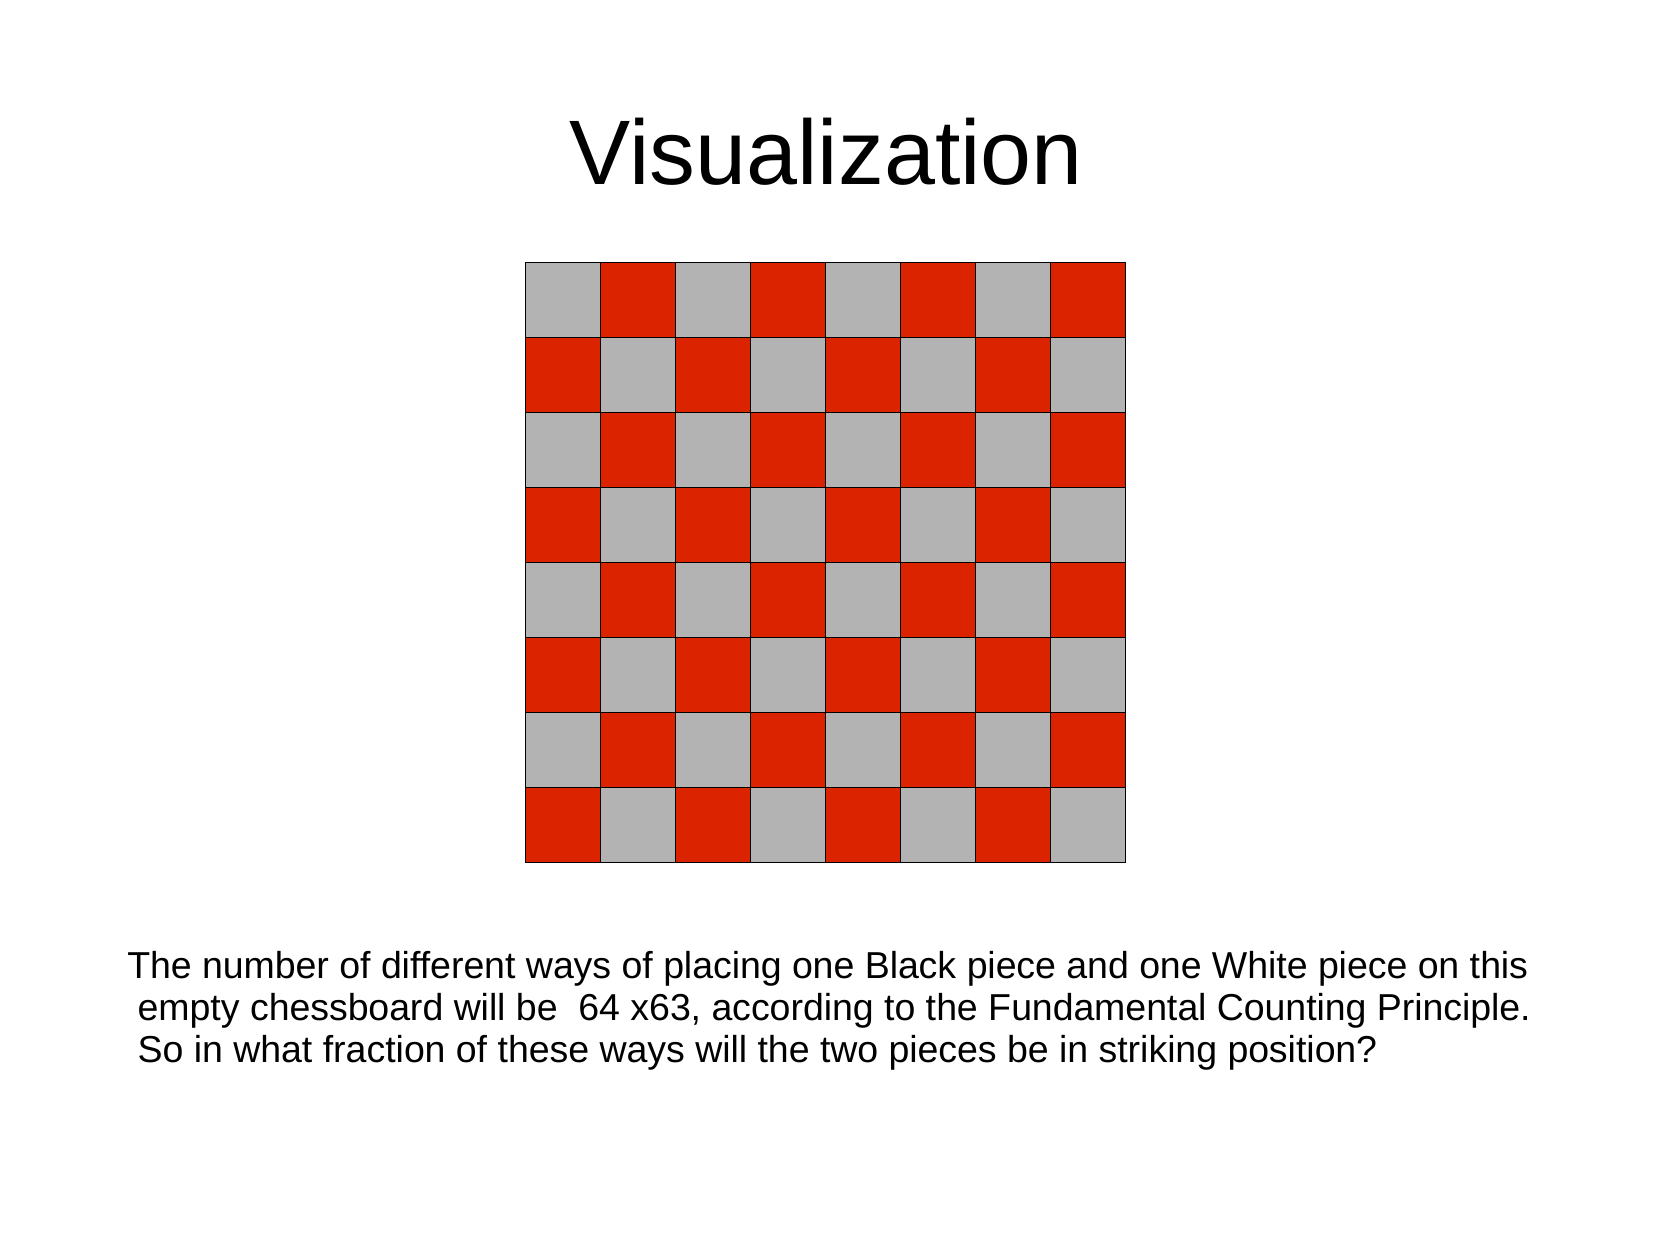

# Visualization
The number of different ways of placing one Black piece and one White piece on this
 empty chessboard will be 64 x63, according to the Fundamental Counting Principle.
 So in what fraction of these ways will the two pieces be in striking position?